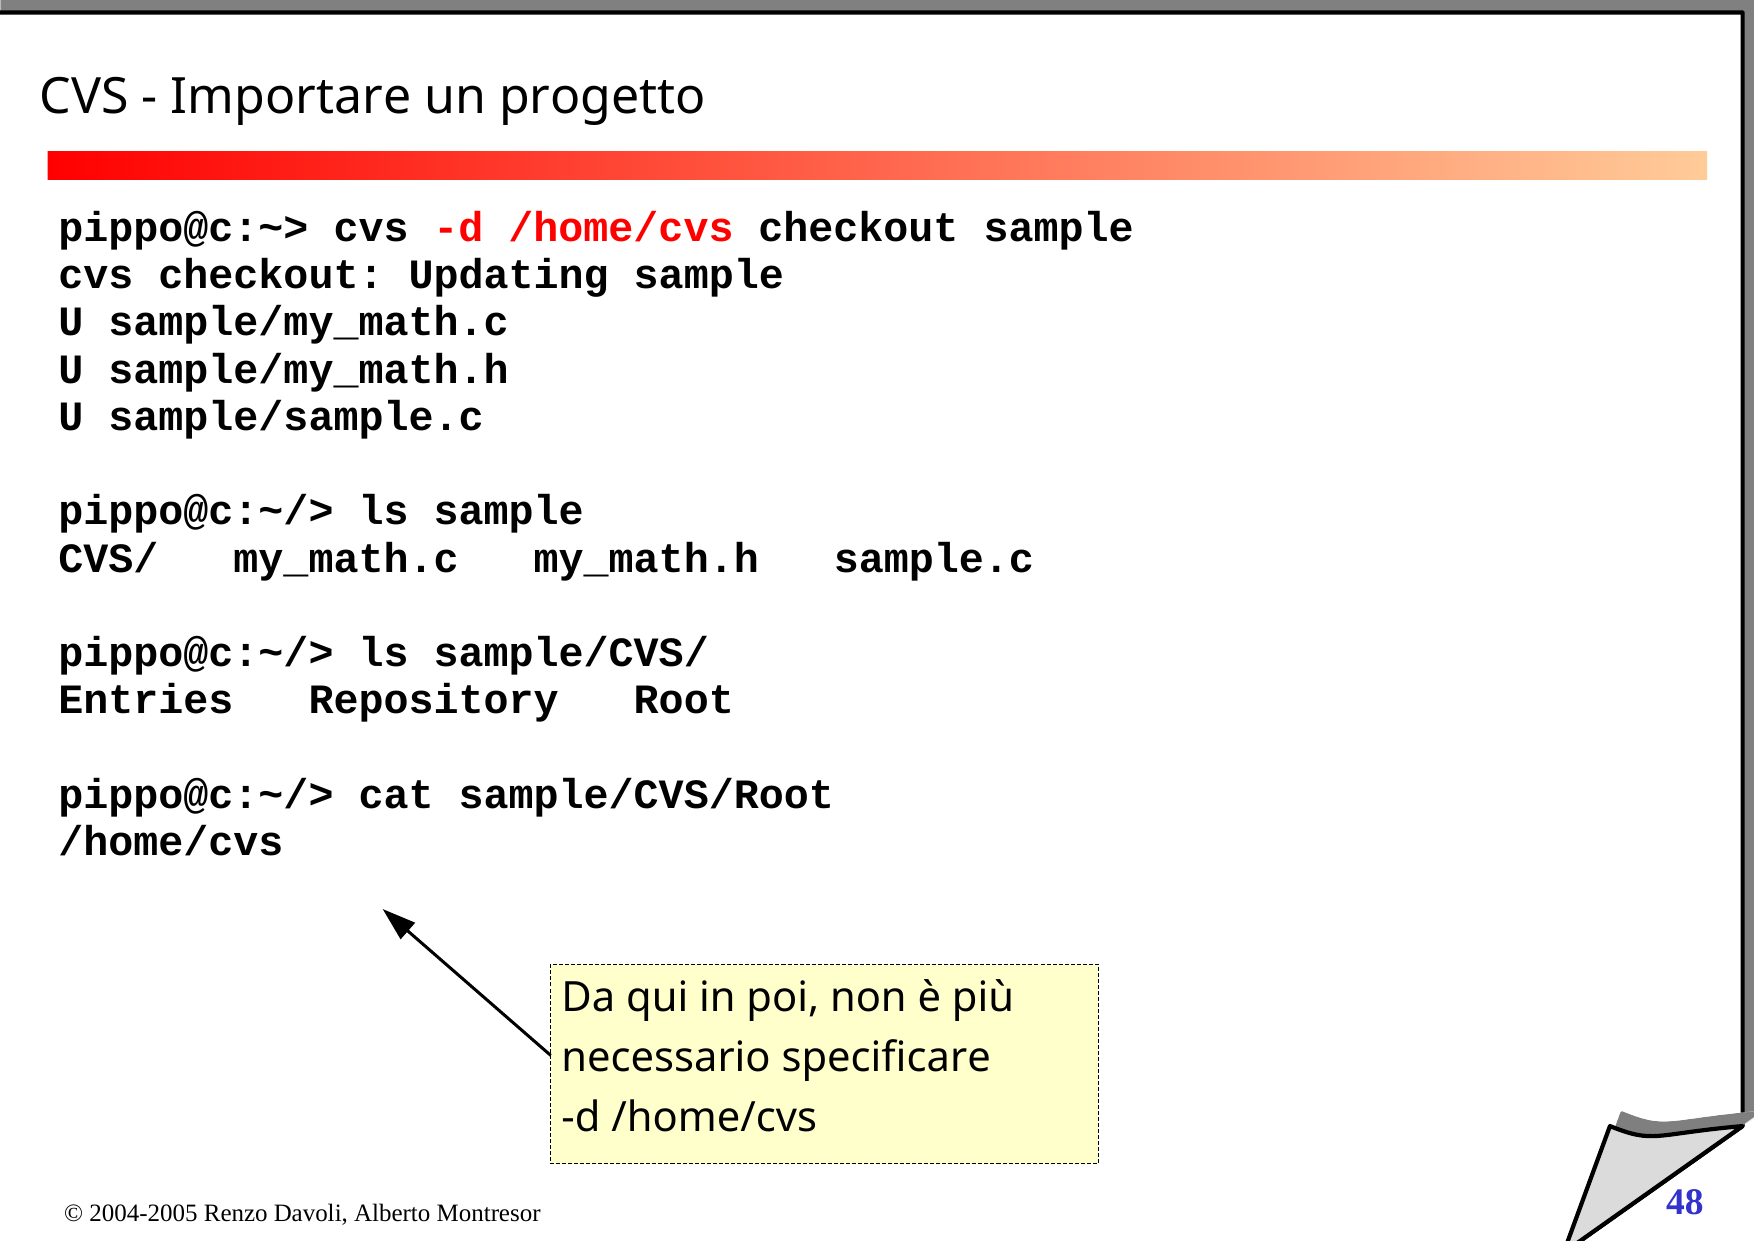

# CVS - Importare un progetto
pippo@c:~> cvs -d /home/cvs checkout sample
cvs checkout: Updating sample
U sample/my_math.c
U sample/my_math.h
U sample/sample.c
pippo@c:~/> ls sample
CVS/ my_math.c my_math.h sample.c
pippo@c:~/> ls sample/CVS/
Entries Repository Root
pippo@c:~/> cat sample/CVS/Root
/home/cvs
 Da qui in poi, non è più
 necessario specificare
 -d /home/cvs